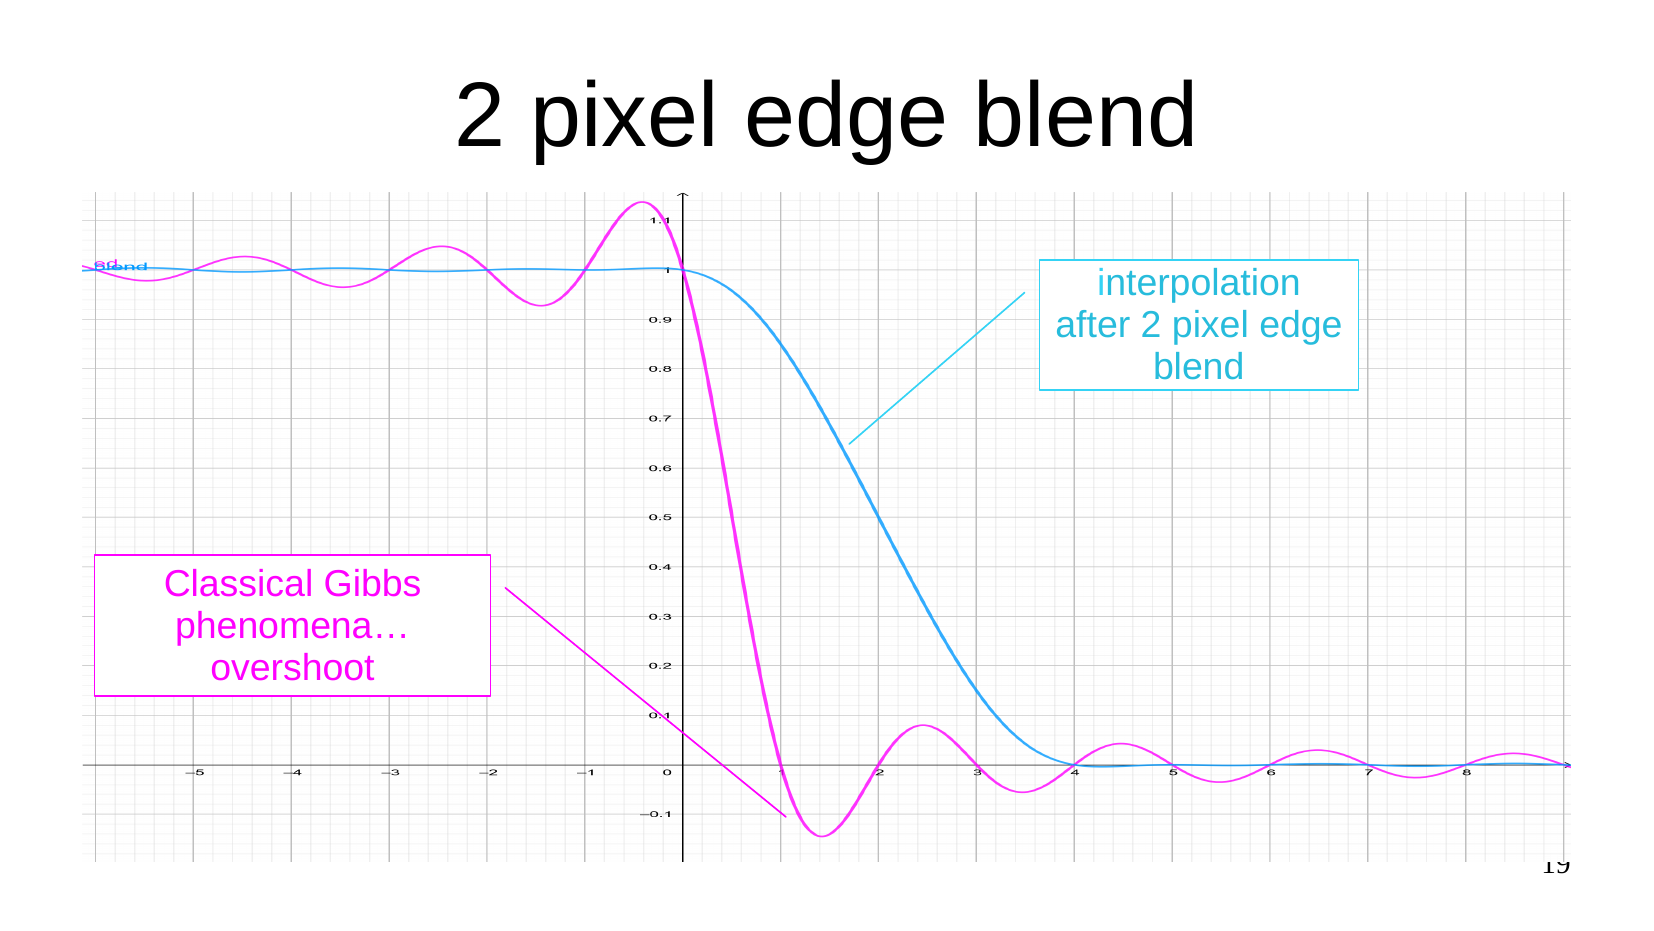

# 2 pixel edge blend
interpolation after 2 pixel edge blend
Classical Gibbs phenomena…
overshoot
19